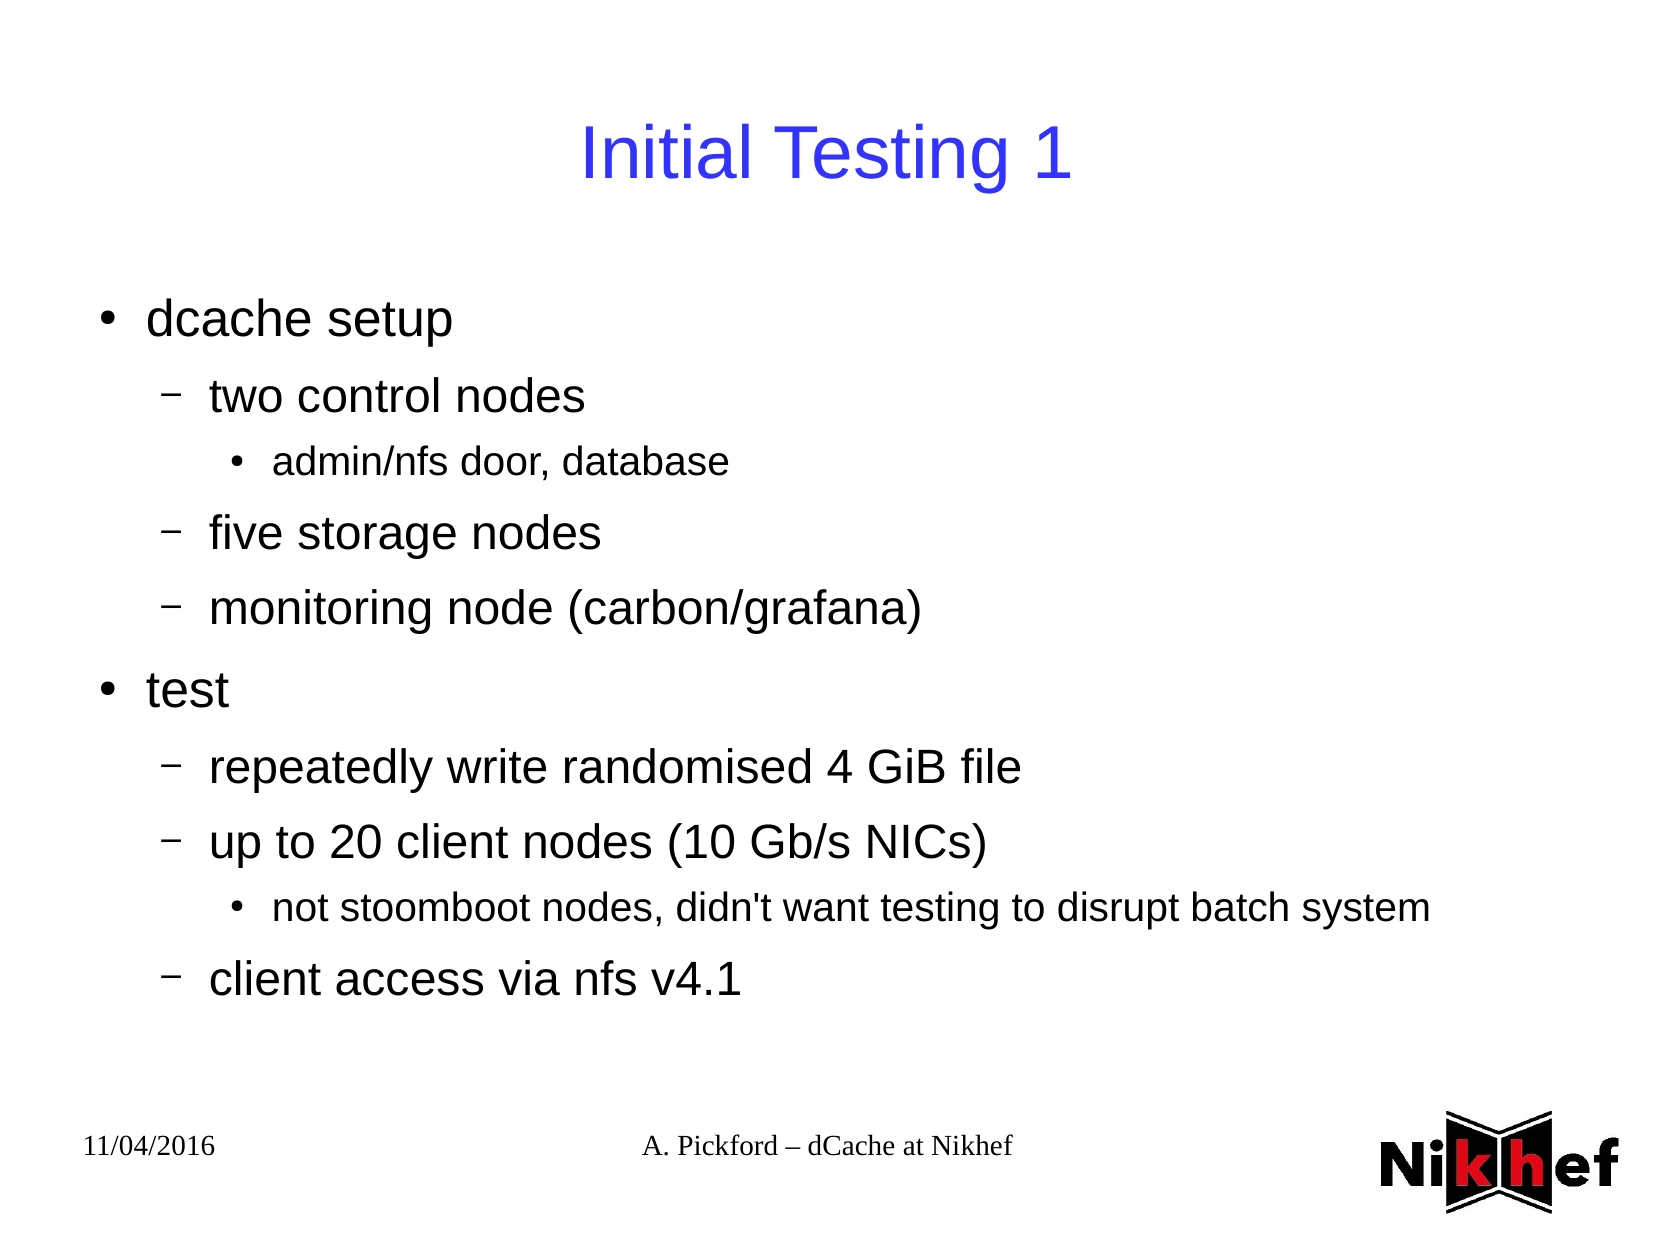

# Initial Testing 1
dcache setup
two control nodes
admin/nfs door, database
five storage nodes
monitoring node (carbon/grafana)
test
repeatedly write randomised 4 GiB file
up to 20 client nodes (10 Gb/s NICs)
not stoomboot nodes, didn't want testing to disrupt batch system
client access via nfs v4.1